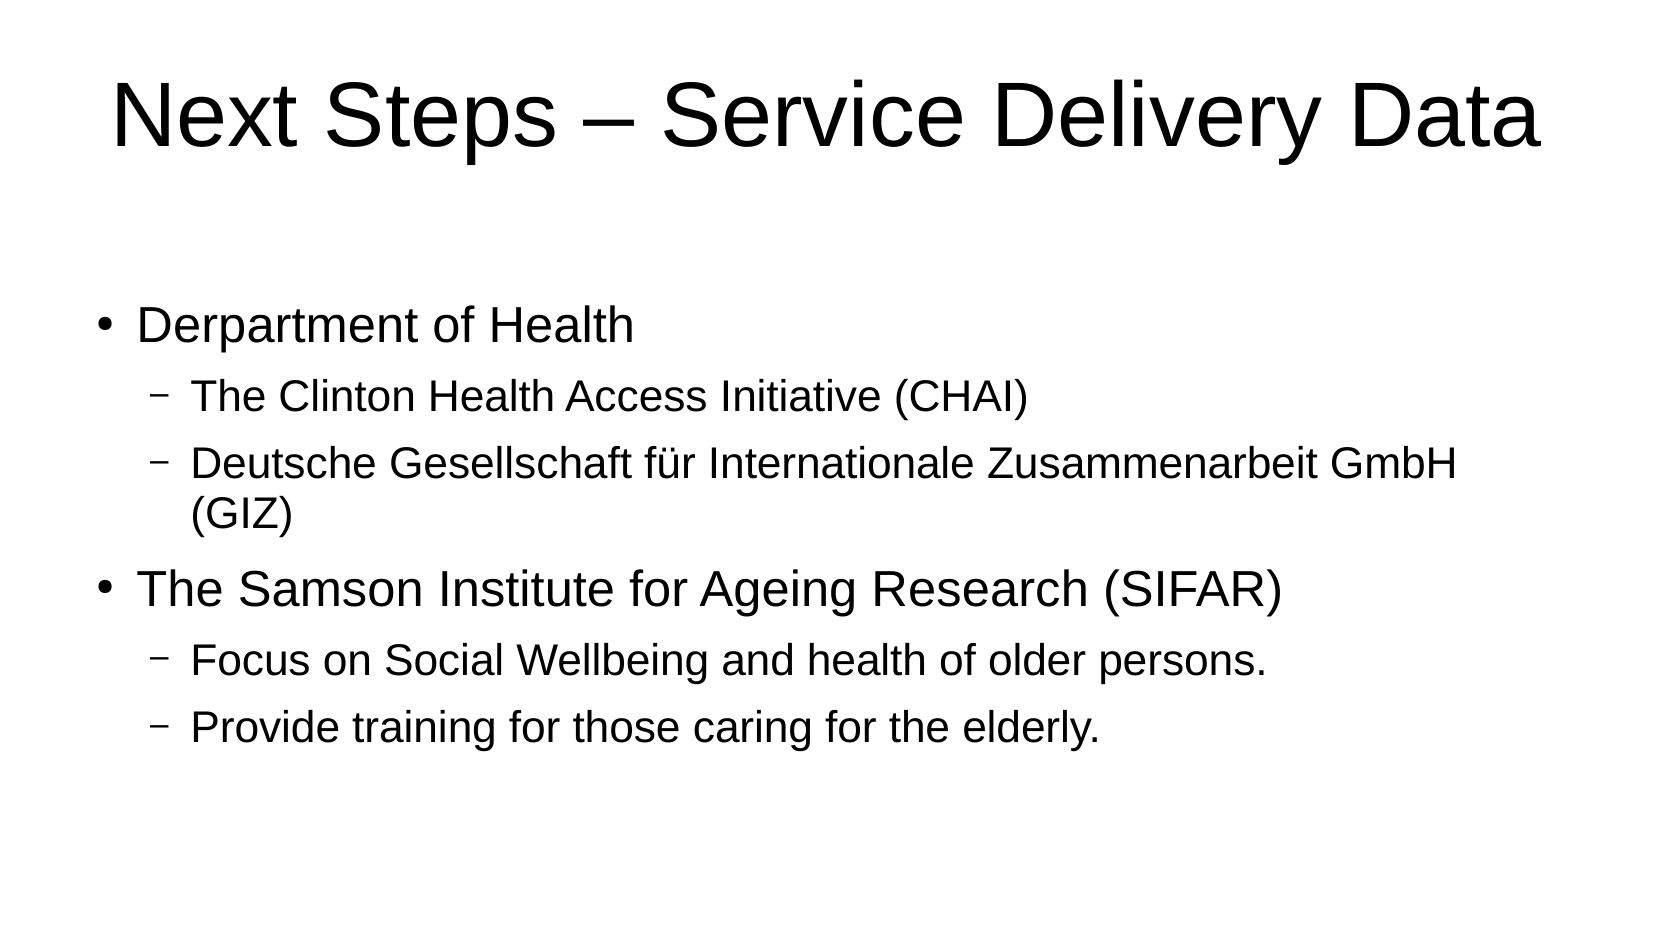

# Next Steps – Service Delivery Data
Derpartment of Health
The Clinton Health Access Initiative (CHAI)
Deutsche Gesellschaft für Internationale Zusammenarbeit GmbH (GIZ)
The Samson Institute for Ageing Research (SIFAR)
Focus on Social Wellbeing and health of older persons.
Provide training for those caring for the elderly.